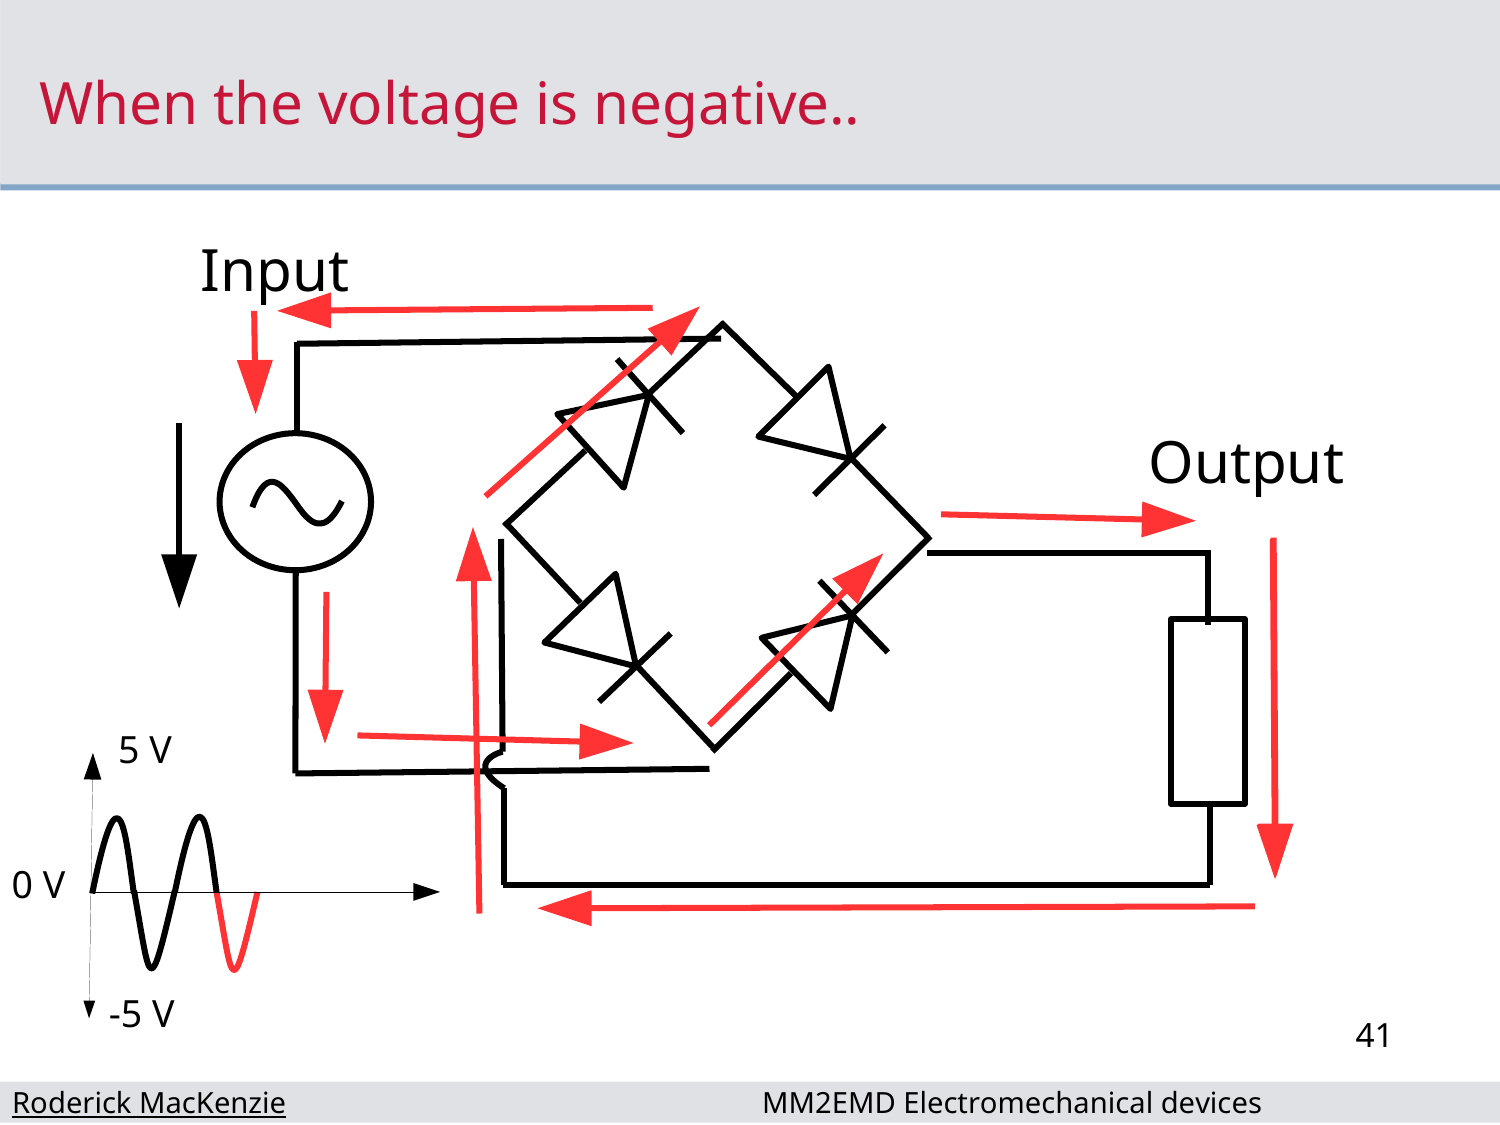

# When the voltage is negative..
Input
Output
5 V
0 V
-5 V